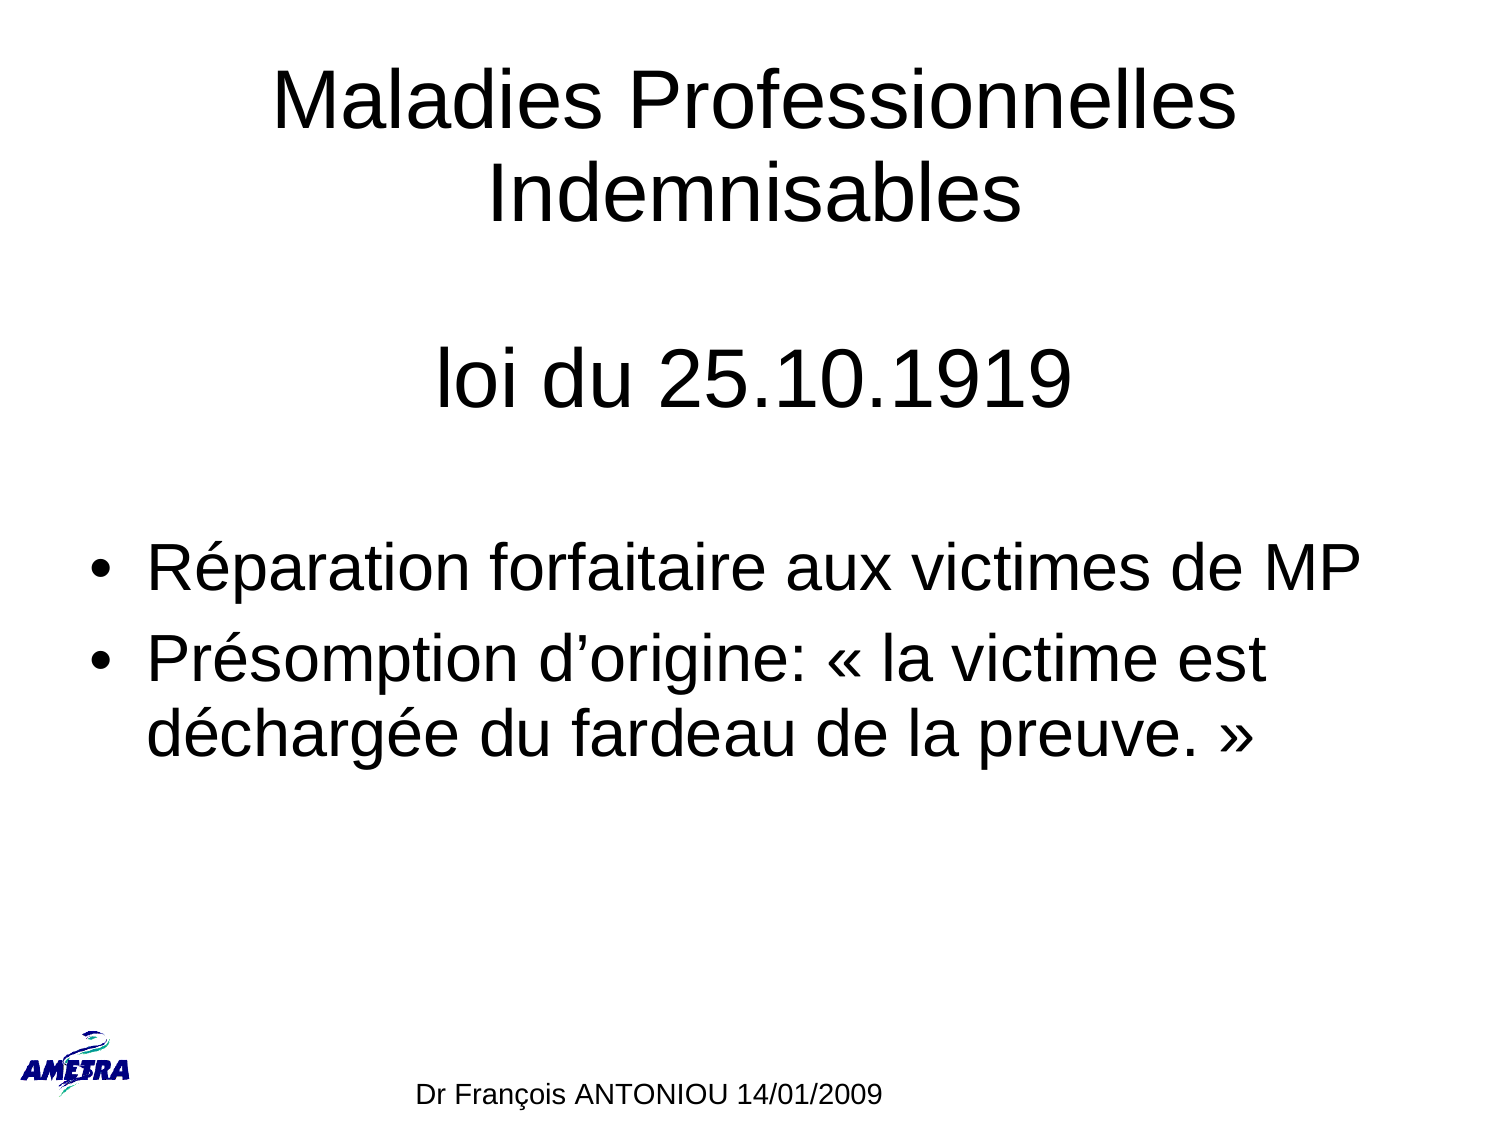

# Maladies Professionnelles Indemnisables loi du 25.10.1919
Réparation forfaitaire aux victimes de MP
Présomption d’origine: « la victime est déchargée du fardeau de la preuve. »
Dr François ANTONIOU 14/01/2009